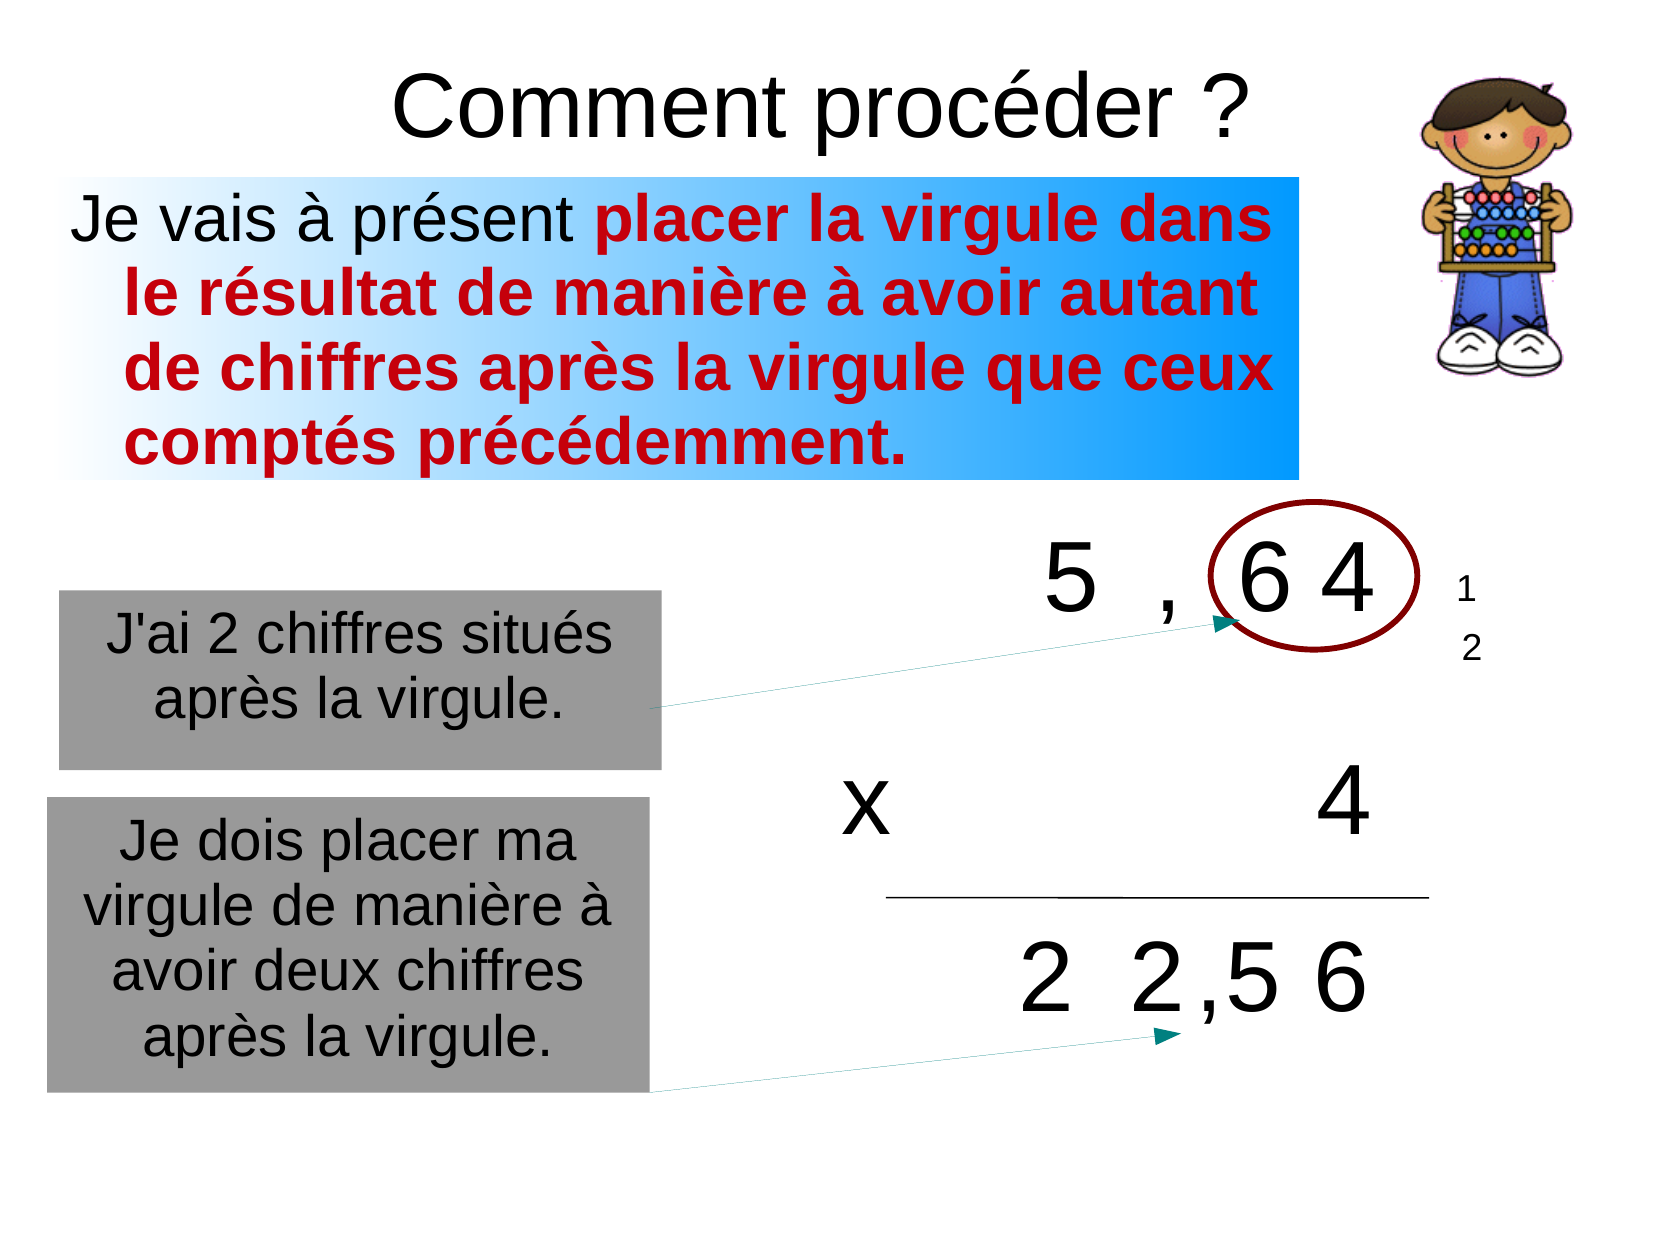

# Comment procéder ?
Je vais à présent placer la virgule dans le résultat de manière à avoir autant de chiffres après la virgule que ceux comptés précédemment.
	 5 , 6 4
x	 			4
1
J'ai 2 chiffres situés après la virgule.
2
Je dois placer ma virgule de manière à avoir deux chiffres après la virgule.
2 2
,
5
6